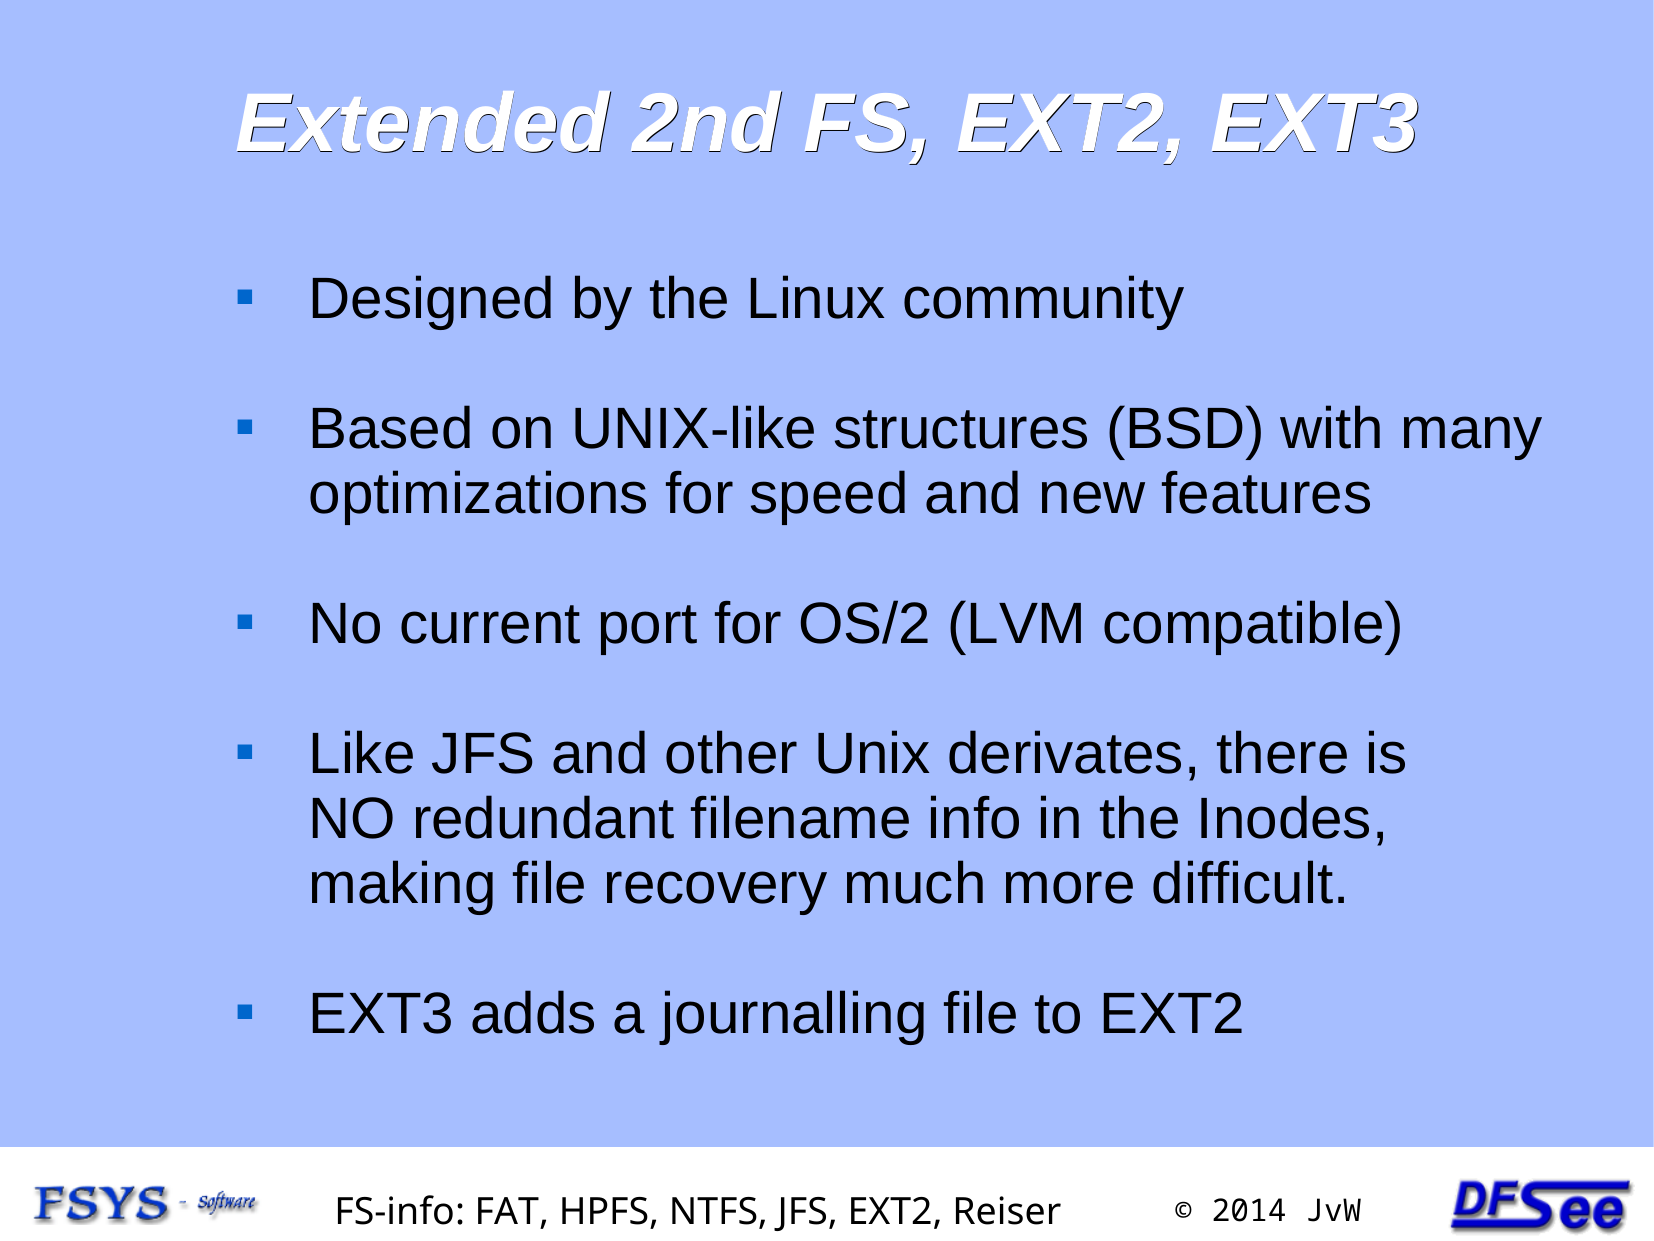

# Extended 2nd FS, EXT2, EXT3
Designed by the Linux community
Based on UNIX-like structures (BSD) with many
optimizations for speed and new features
No current port for OS/2 (LVM compatible)
Like JFS and other Unix derivates, there is
NO redundant filename info in the Inodes,
making file recovery much more difficult.
EXT3 adds a journalling file to EXT2